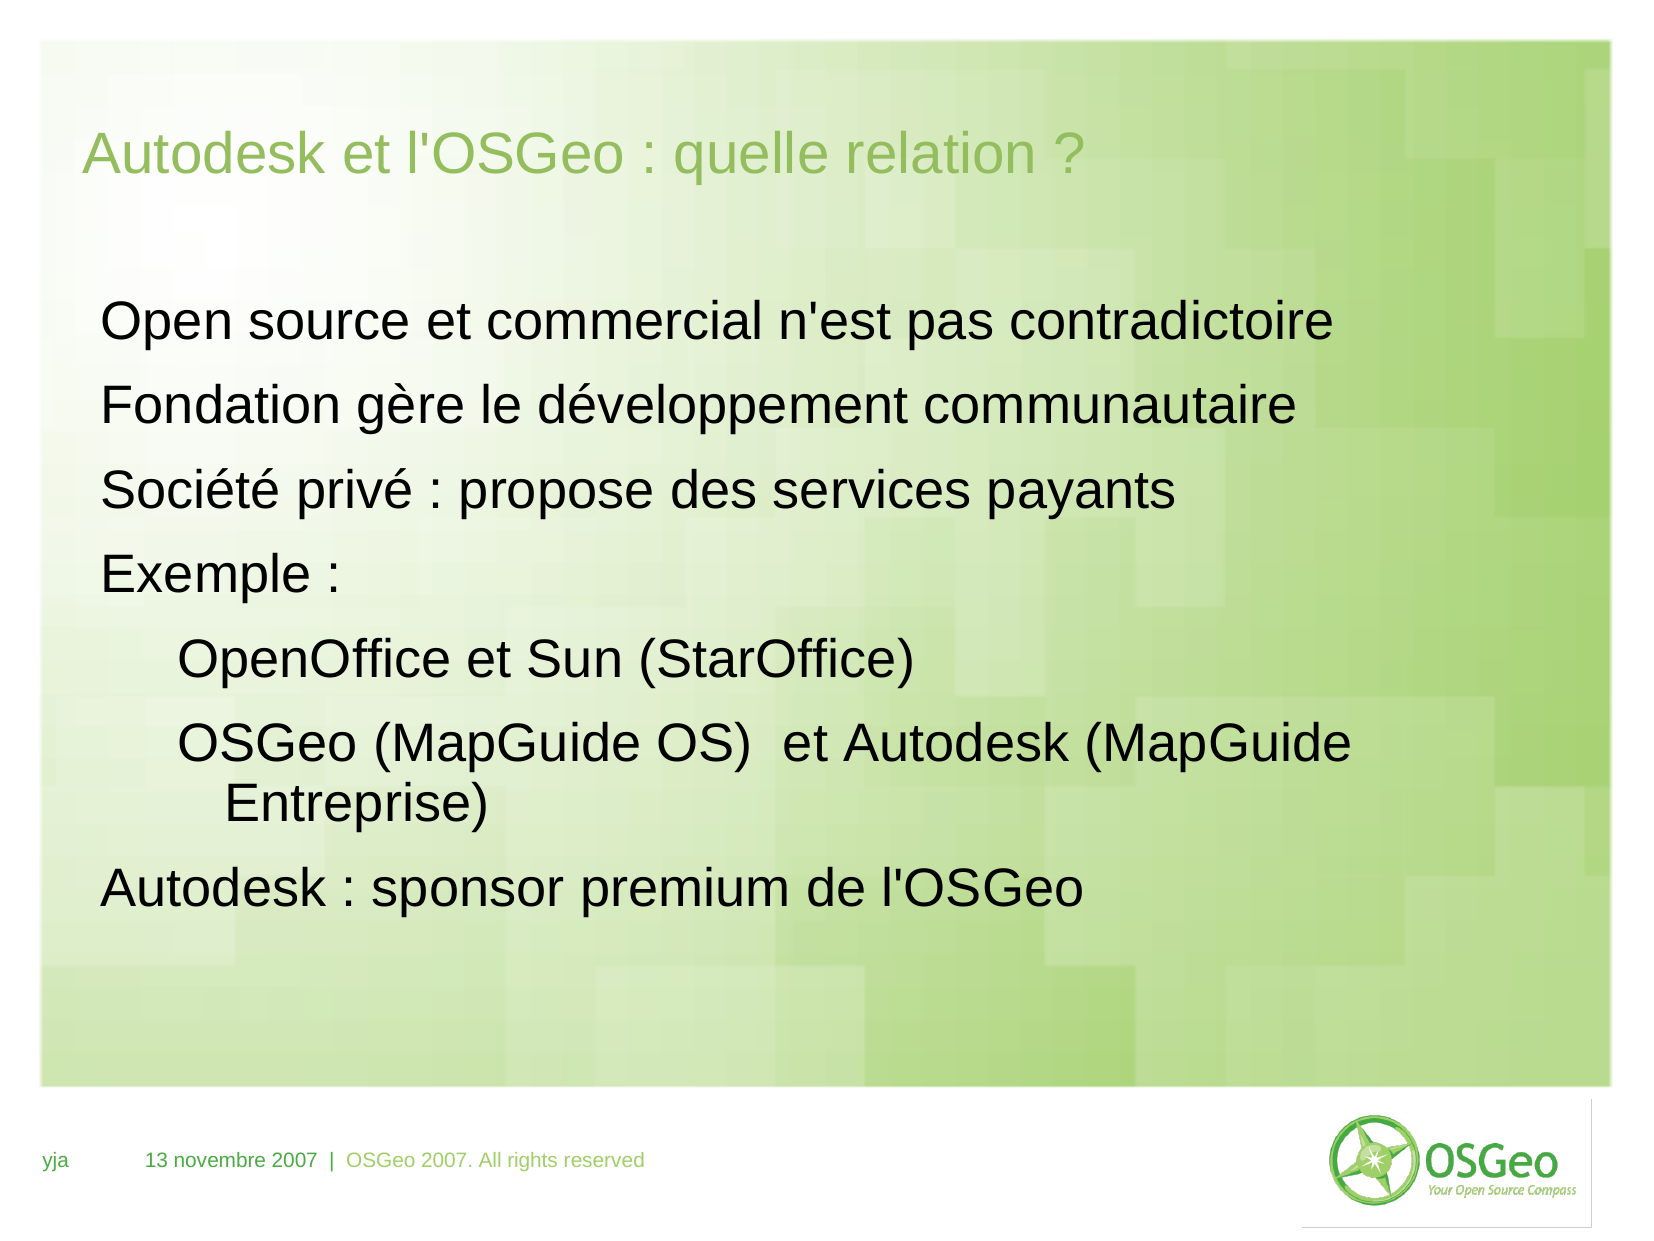

# Autodesk et l'OSGeo : quelle relation ?
Open source et commercial n'est pas contradictoire
Fondation gère le développement communautaire
Société privé : propose des services payants
Exemple :
OpenOffice et Sun (StarOffice)
OSGeo (MapGuide OS) et Autodesk (MapGuide Entreprise)
Autodesk : sponsor premium de l'OSGeo